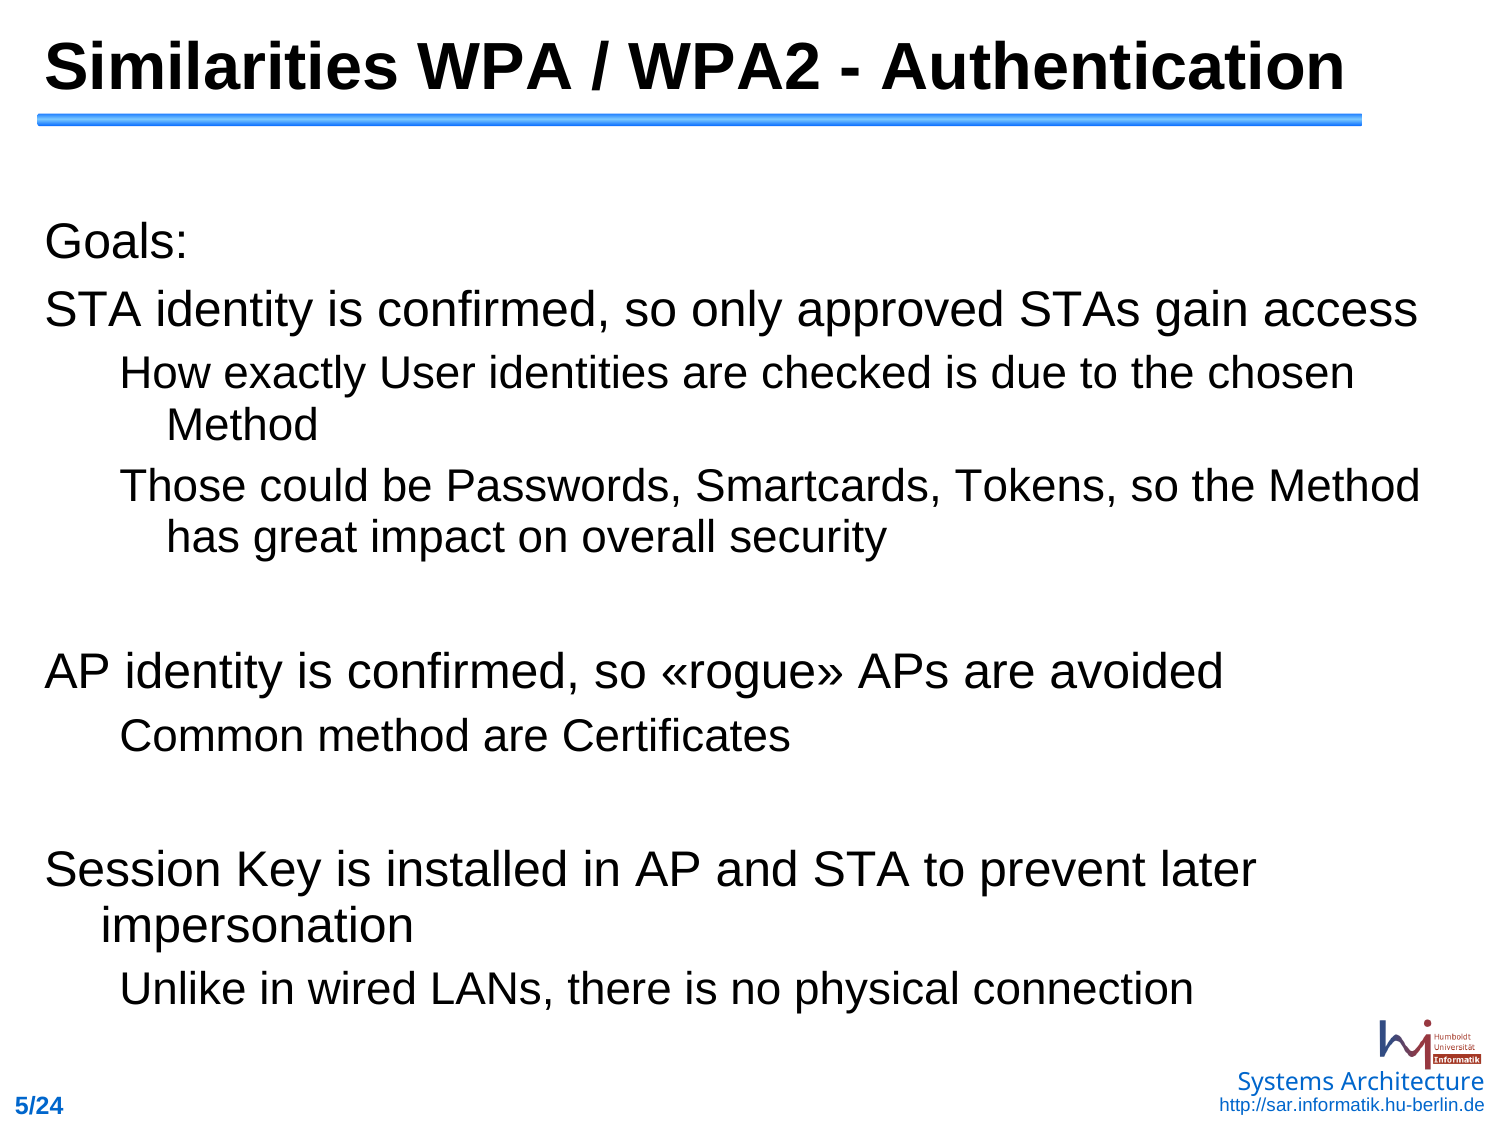

# Similarities WPA / WPA2 - Authentication
Goals:
STA identity is confirmed, so only approved STAs gain access
How exactly User identities are checked is due to the chosen Method
Those could be Passwords, Smartcards, Tokens, so the Method has great impact on overall security
AP identity is confirmed, so «rogue» APs are avoided
Common method are Certificates
Session Key is installed in AP and STA to prevent later impersonation
Unlike in wired LANs, there is no physical connection